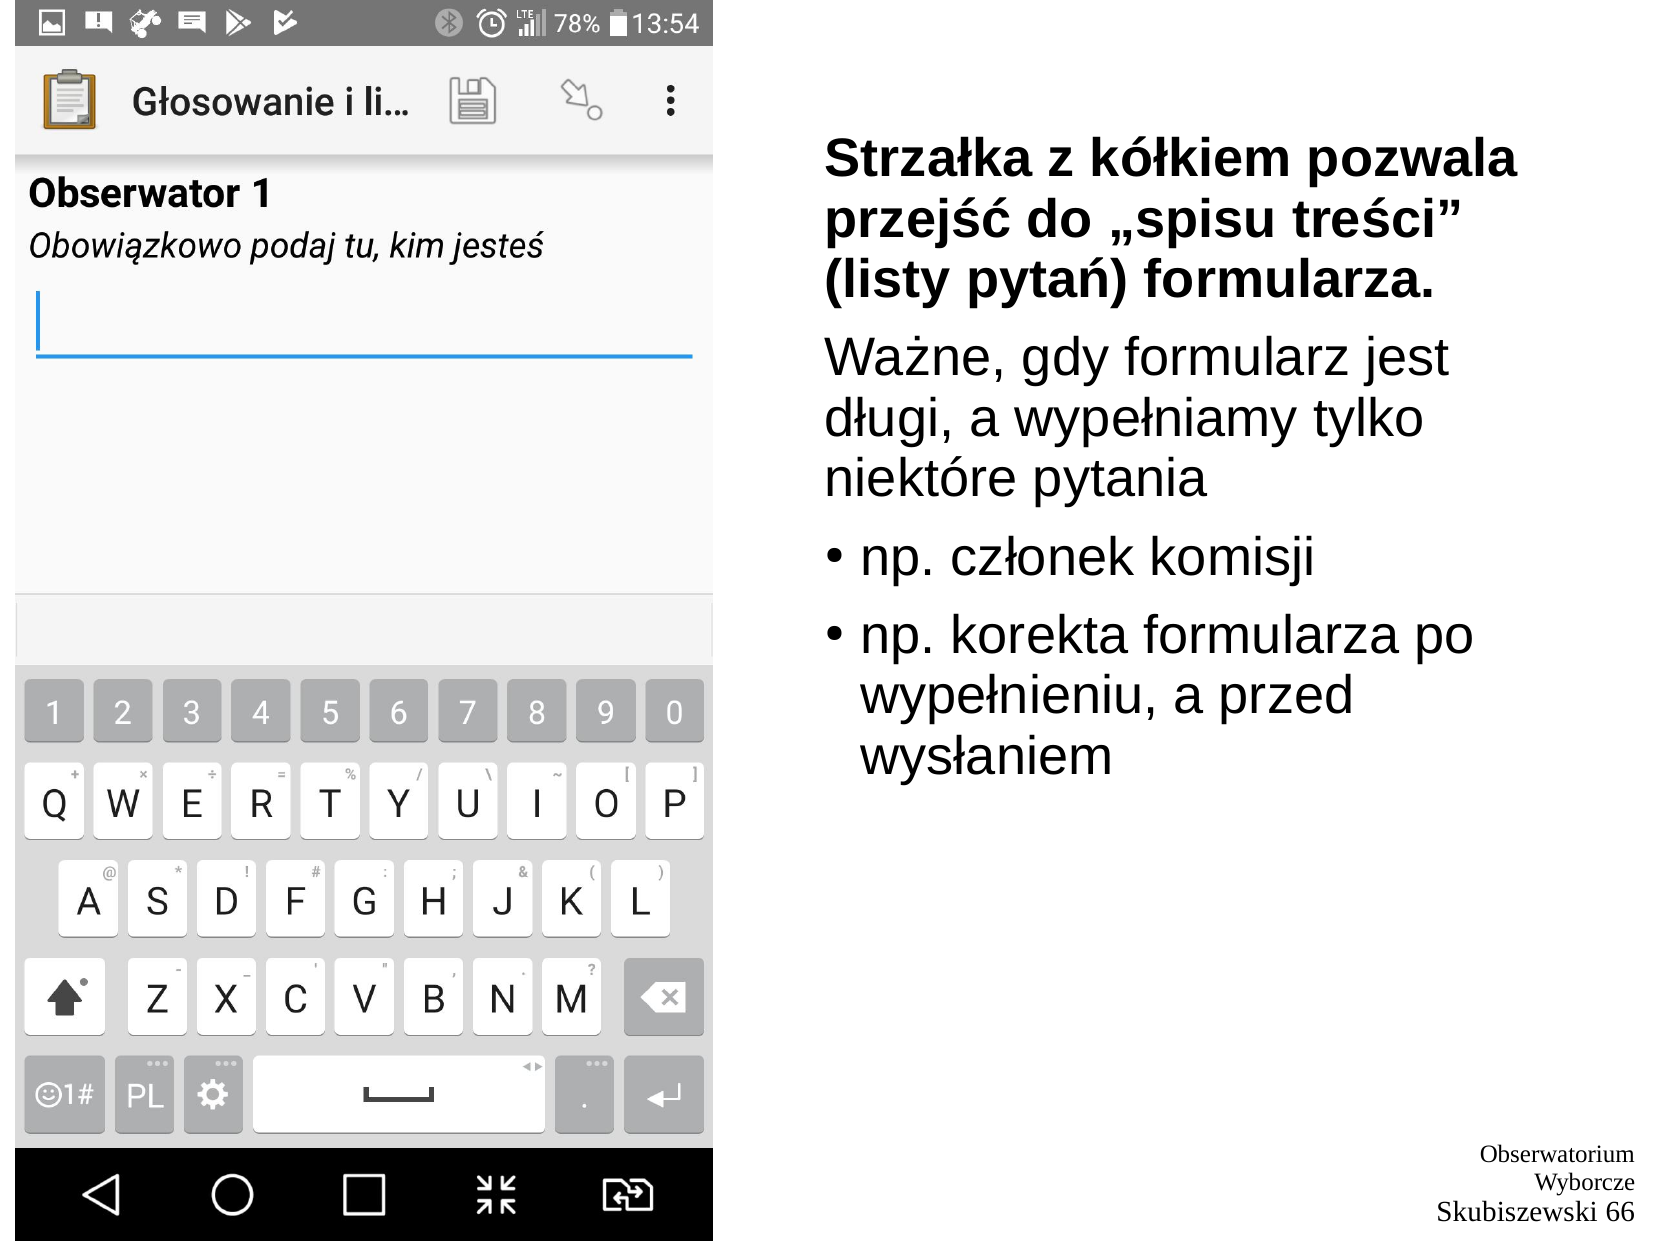

Strzałka z kółkiem pozwala przejść do „spisu treści” (listy pytań) formularza.
Ważne, gdy formularz jest długi, a wypełniamy tylko niektóre pytania
np. członek komisji
np. korekta formularza po wypełnieniu, a przed wysłaniem
66